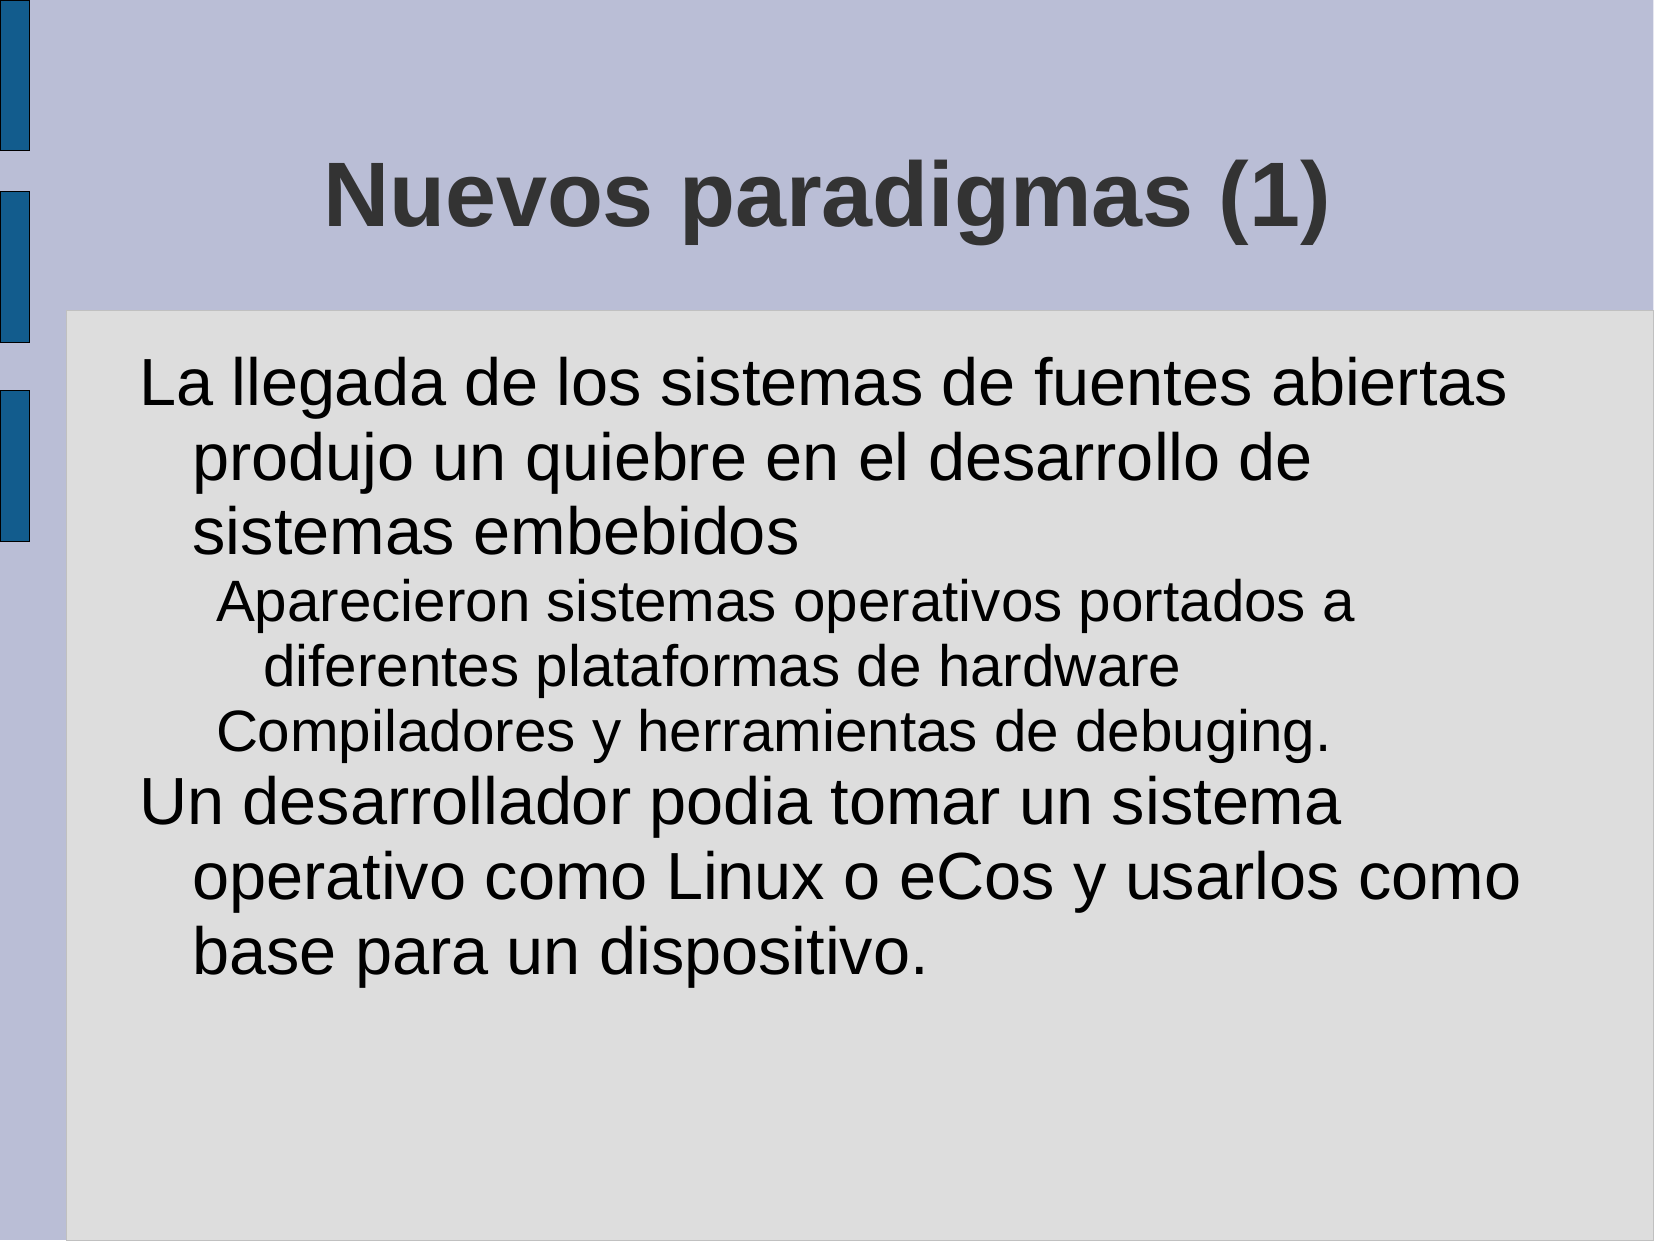

# Nuevos paradigmas (1)
La llegada de los sistemas de fuentes abiertas produjo un quiebre en el desarrollo de sistemas embebidos
Aparecieron sistemas operativos portados a diferentes plataformas de hardware
Compiladores y herramientas de debuging.
Un desarrollador podia tomar un sistema operativo como Linux o eCos y usarlos como base para un dispositivo.